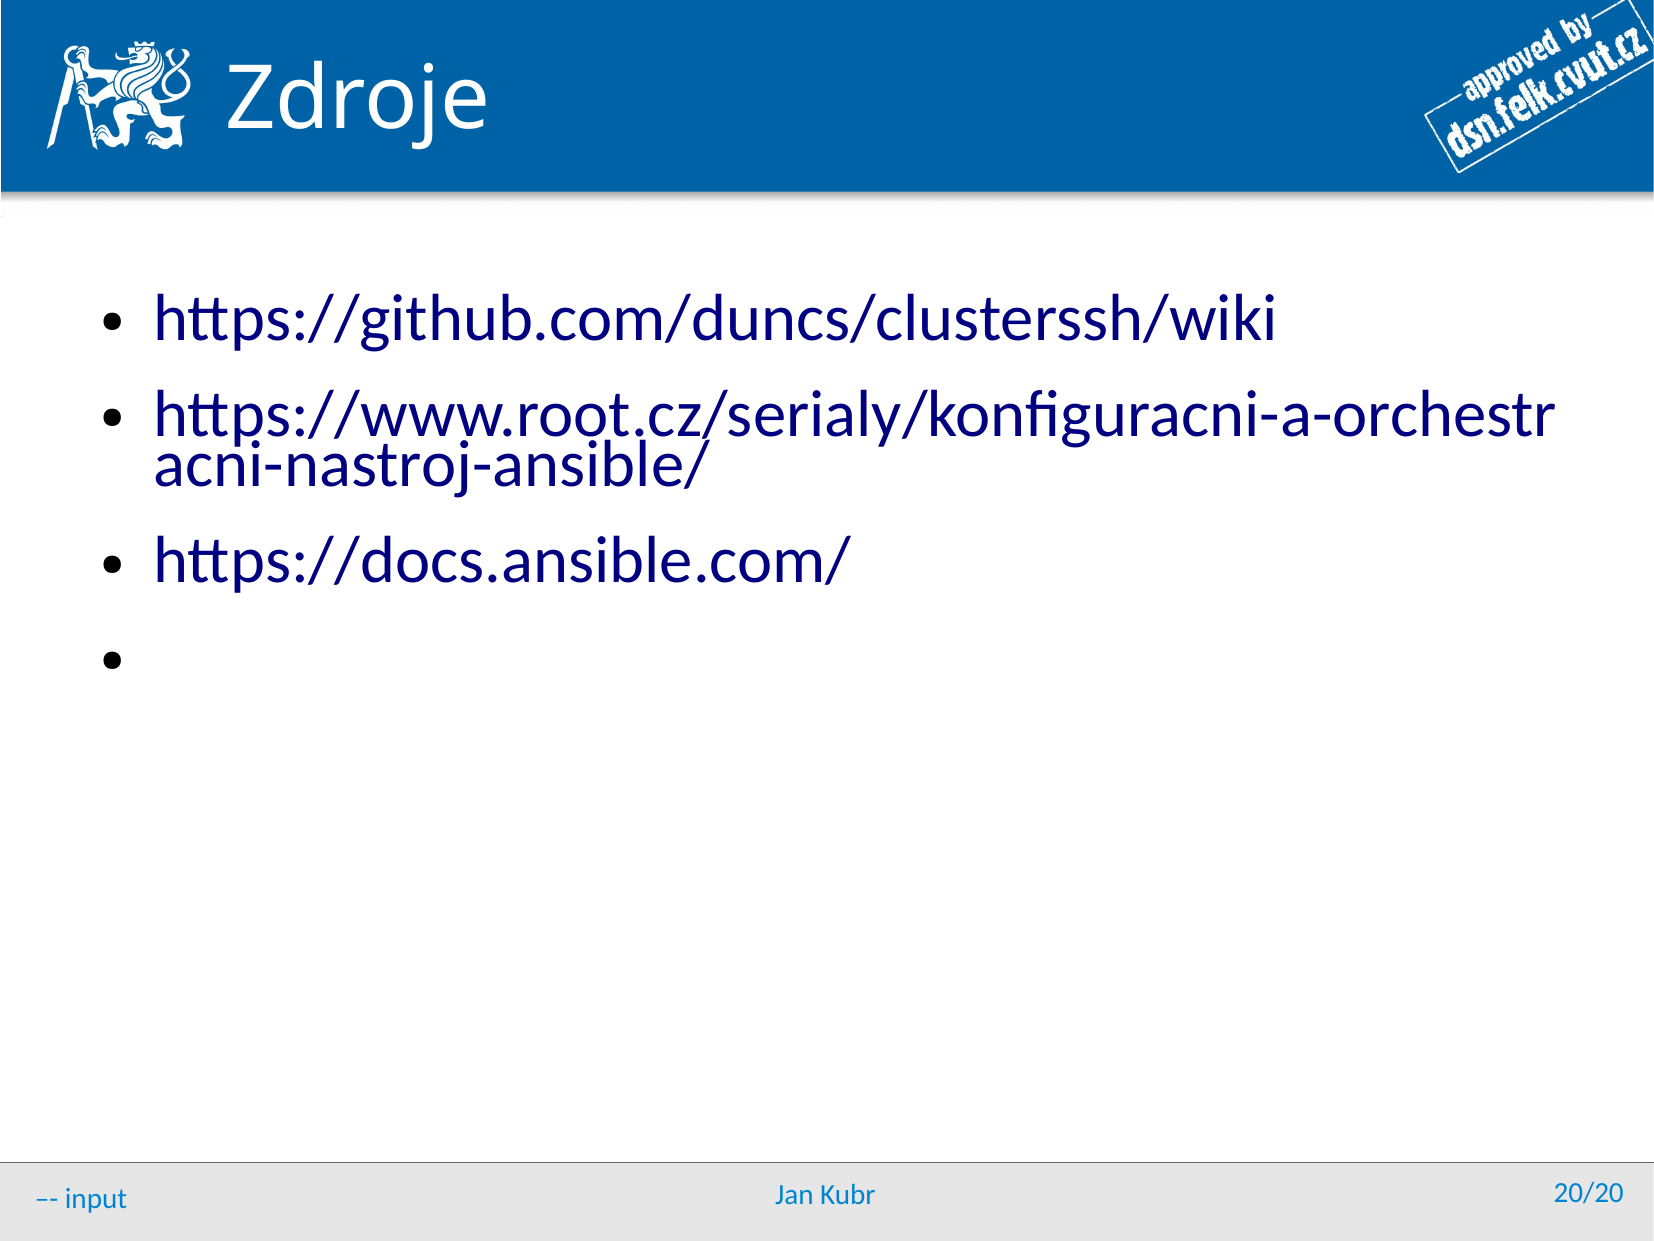

# Zdroje
https://github.com/duncs/clusterssh/wiki
https://www.root.cz/serialy/konfiguracni-a-orchestracni-nastroj-ansible/
https://docs.ansible.com/
20
Jan Kubr
02/2006